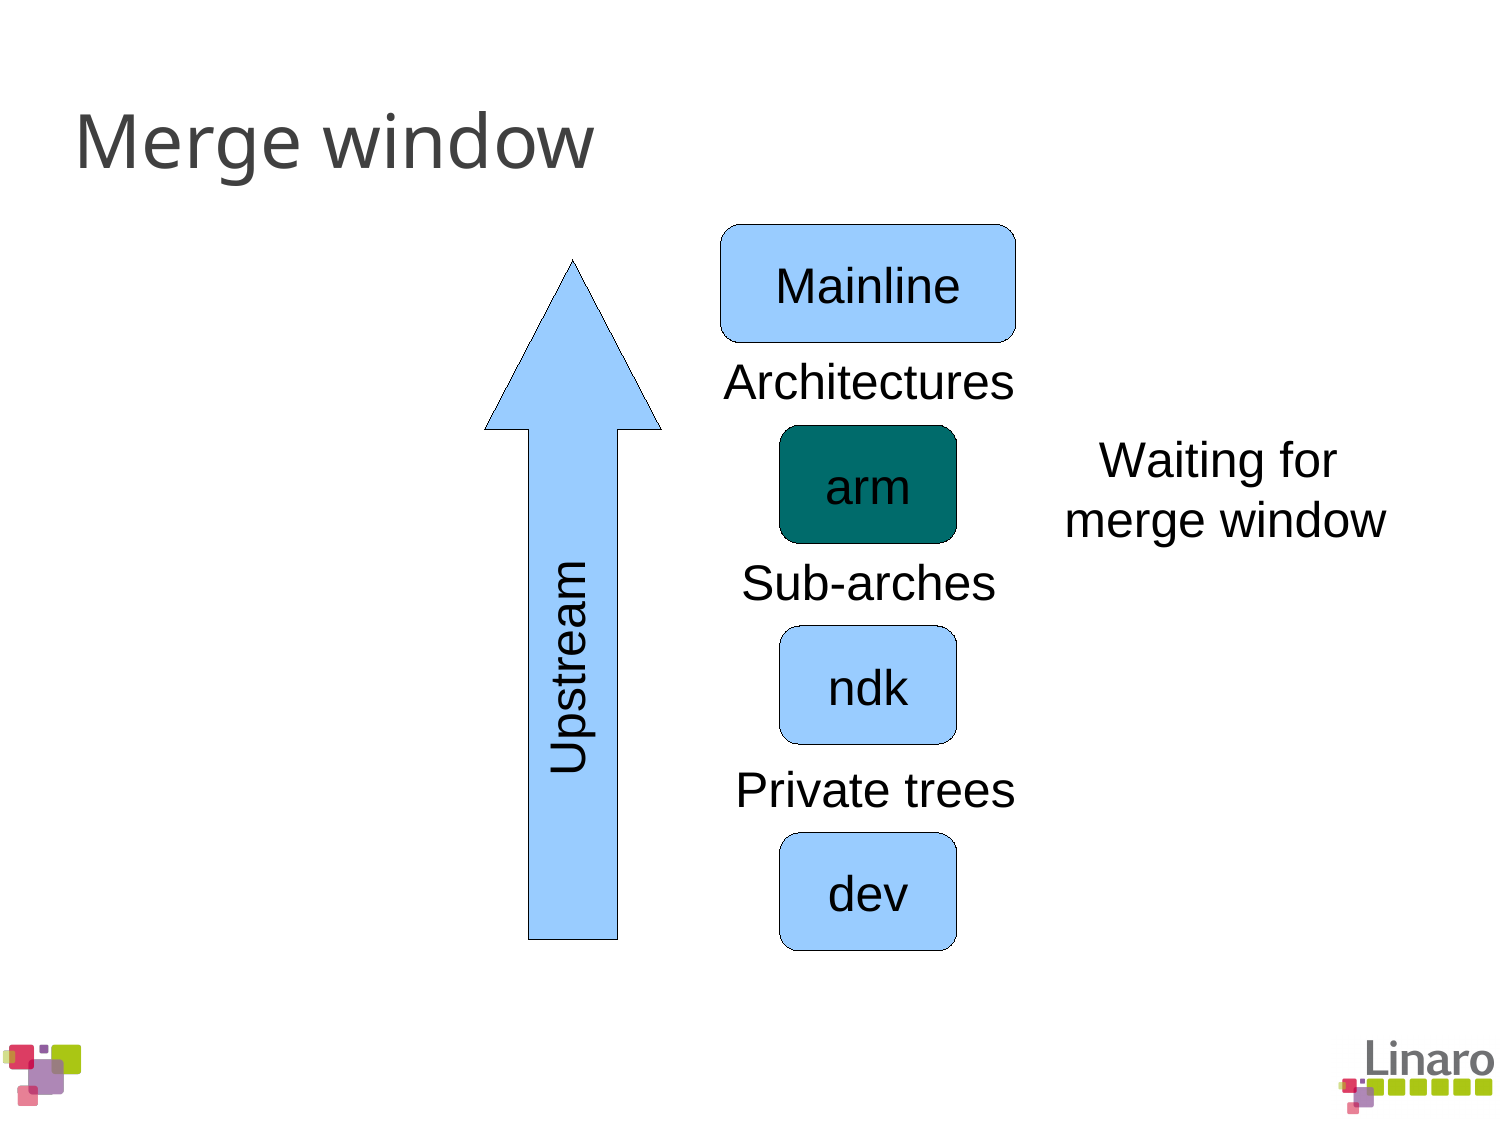

# Merge window
Mainline
Architectures
Waiting for
merge window
arm
arm
Sub-arches
Upstream
ndk
Private trees
dev